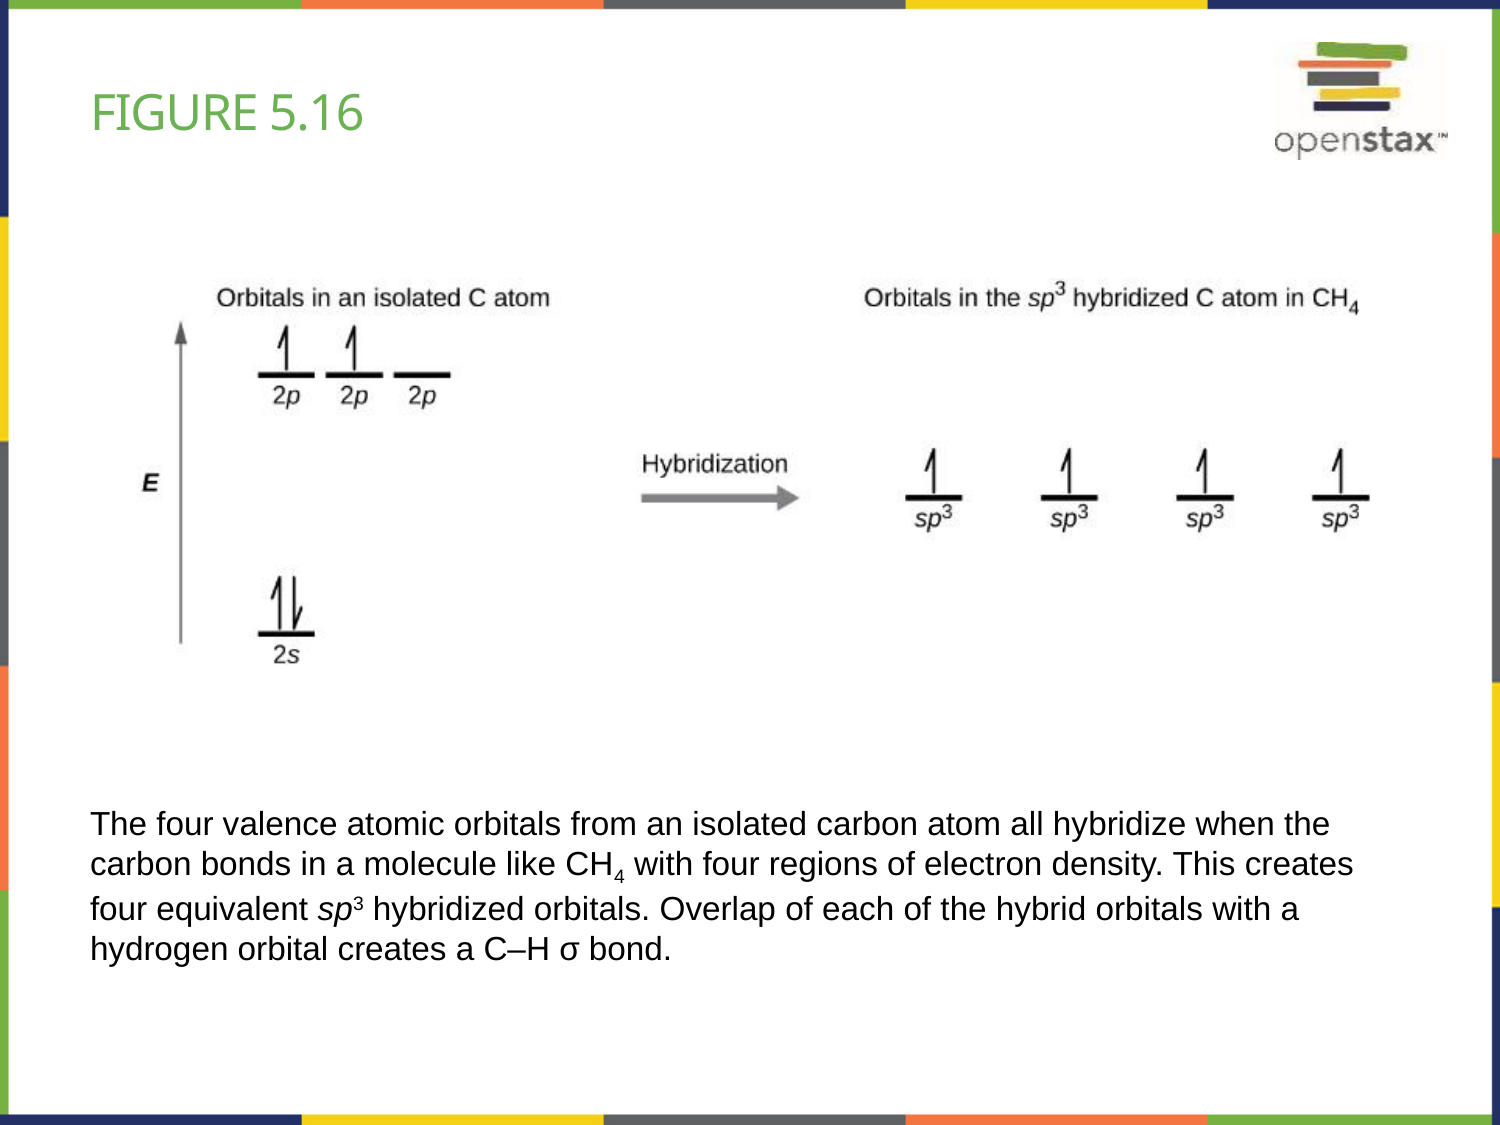

# Figure 5.16
The four valence atomic orbitals from an isolated carbon atom all hybridize when the carbon bonds in a molecule like CH4 with four regions of electron density. This creates four equivalent sp3 hybridized orbitals. Overlap of each of the hybrid orbitals with a hydrogen orbital creates a C–H σ bond.